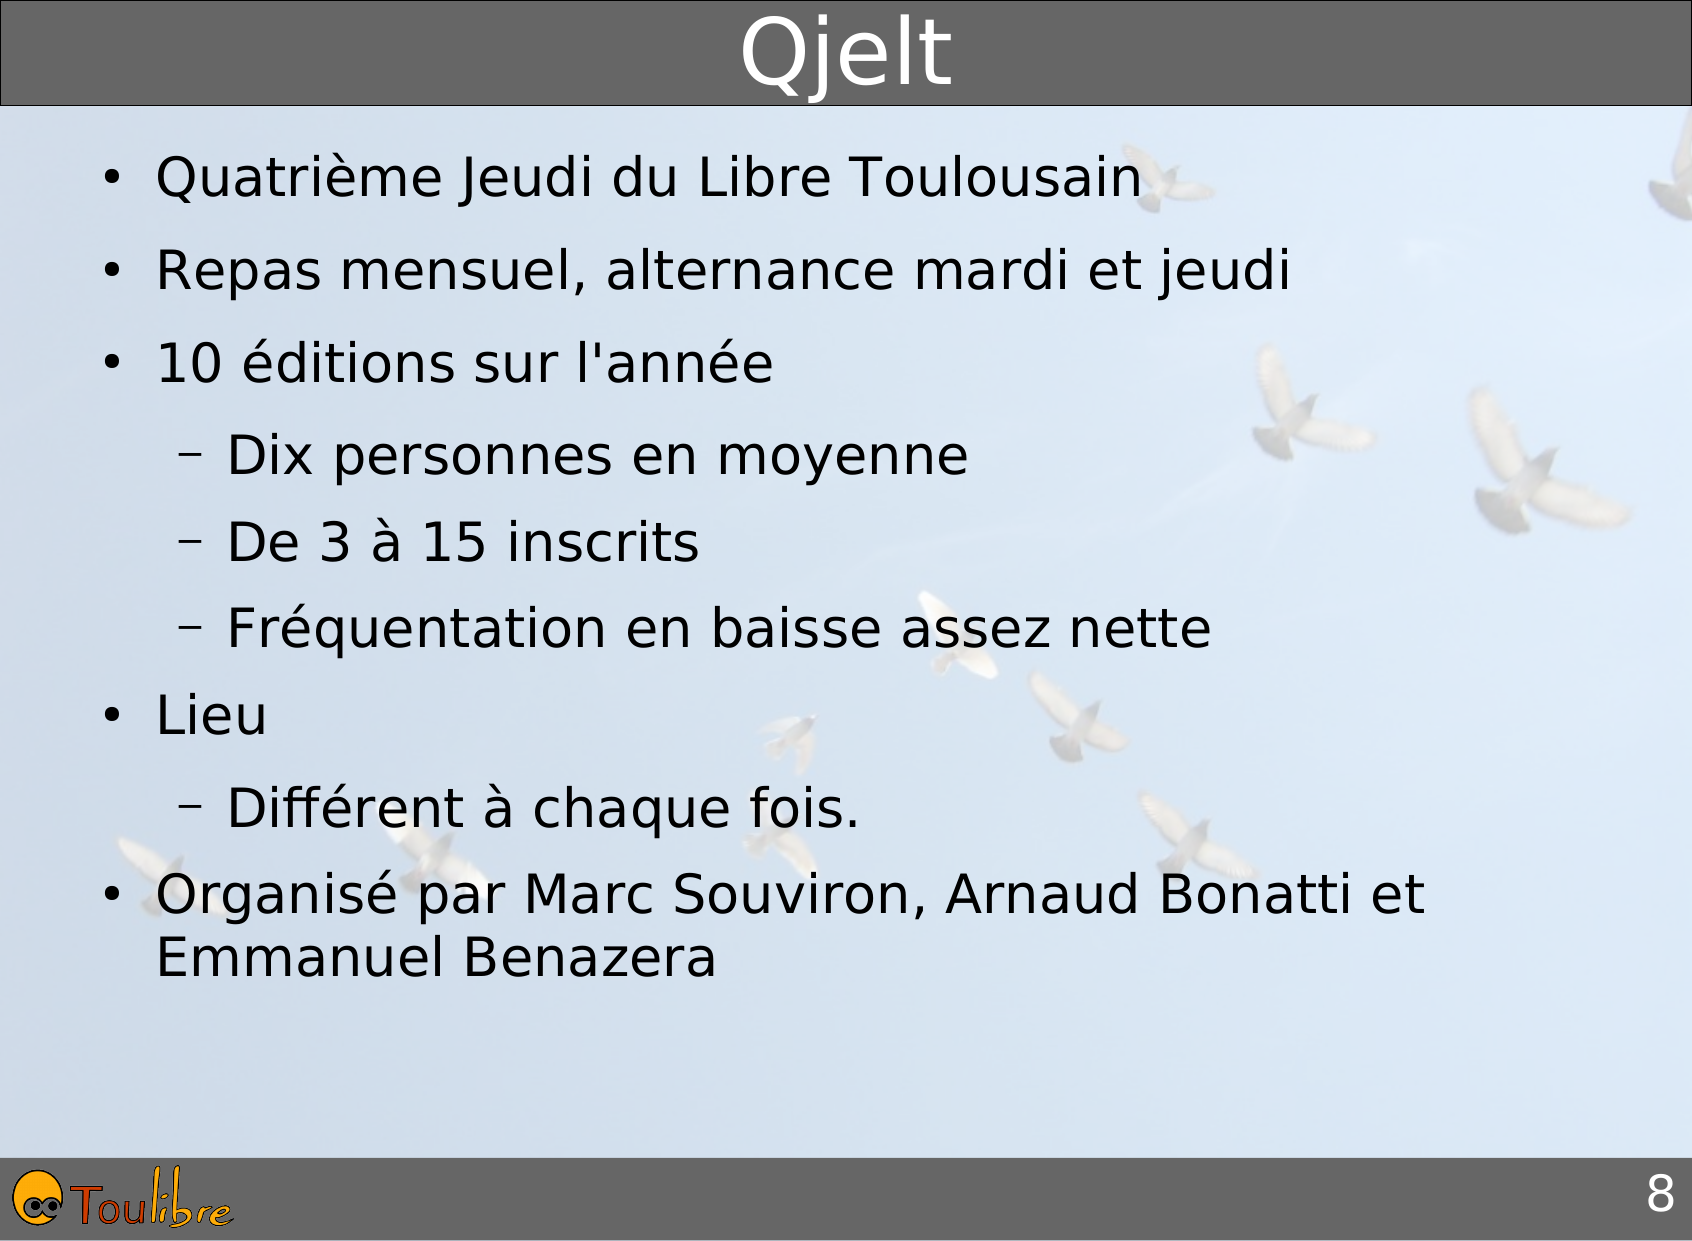

# Qjelt
Quatrième Jeudi du Libre Toulousain
Repas mensuel, alternance mardi et jeudi
10 éditions sur l'année
Dix personnes en moyenne
De 3 à 15 inscrits
Fréquentation en baisse assez nette
Lieu
Différent à chaque fois.
Organisé par Marc Souviron, Arnaud Bonatti et Emmanuel Benazera